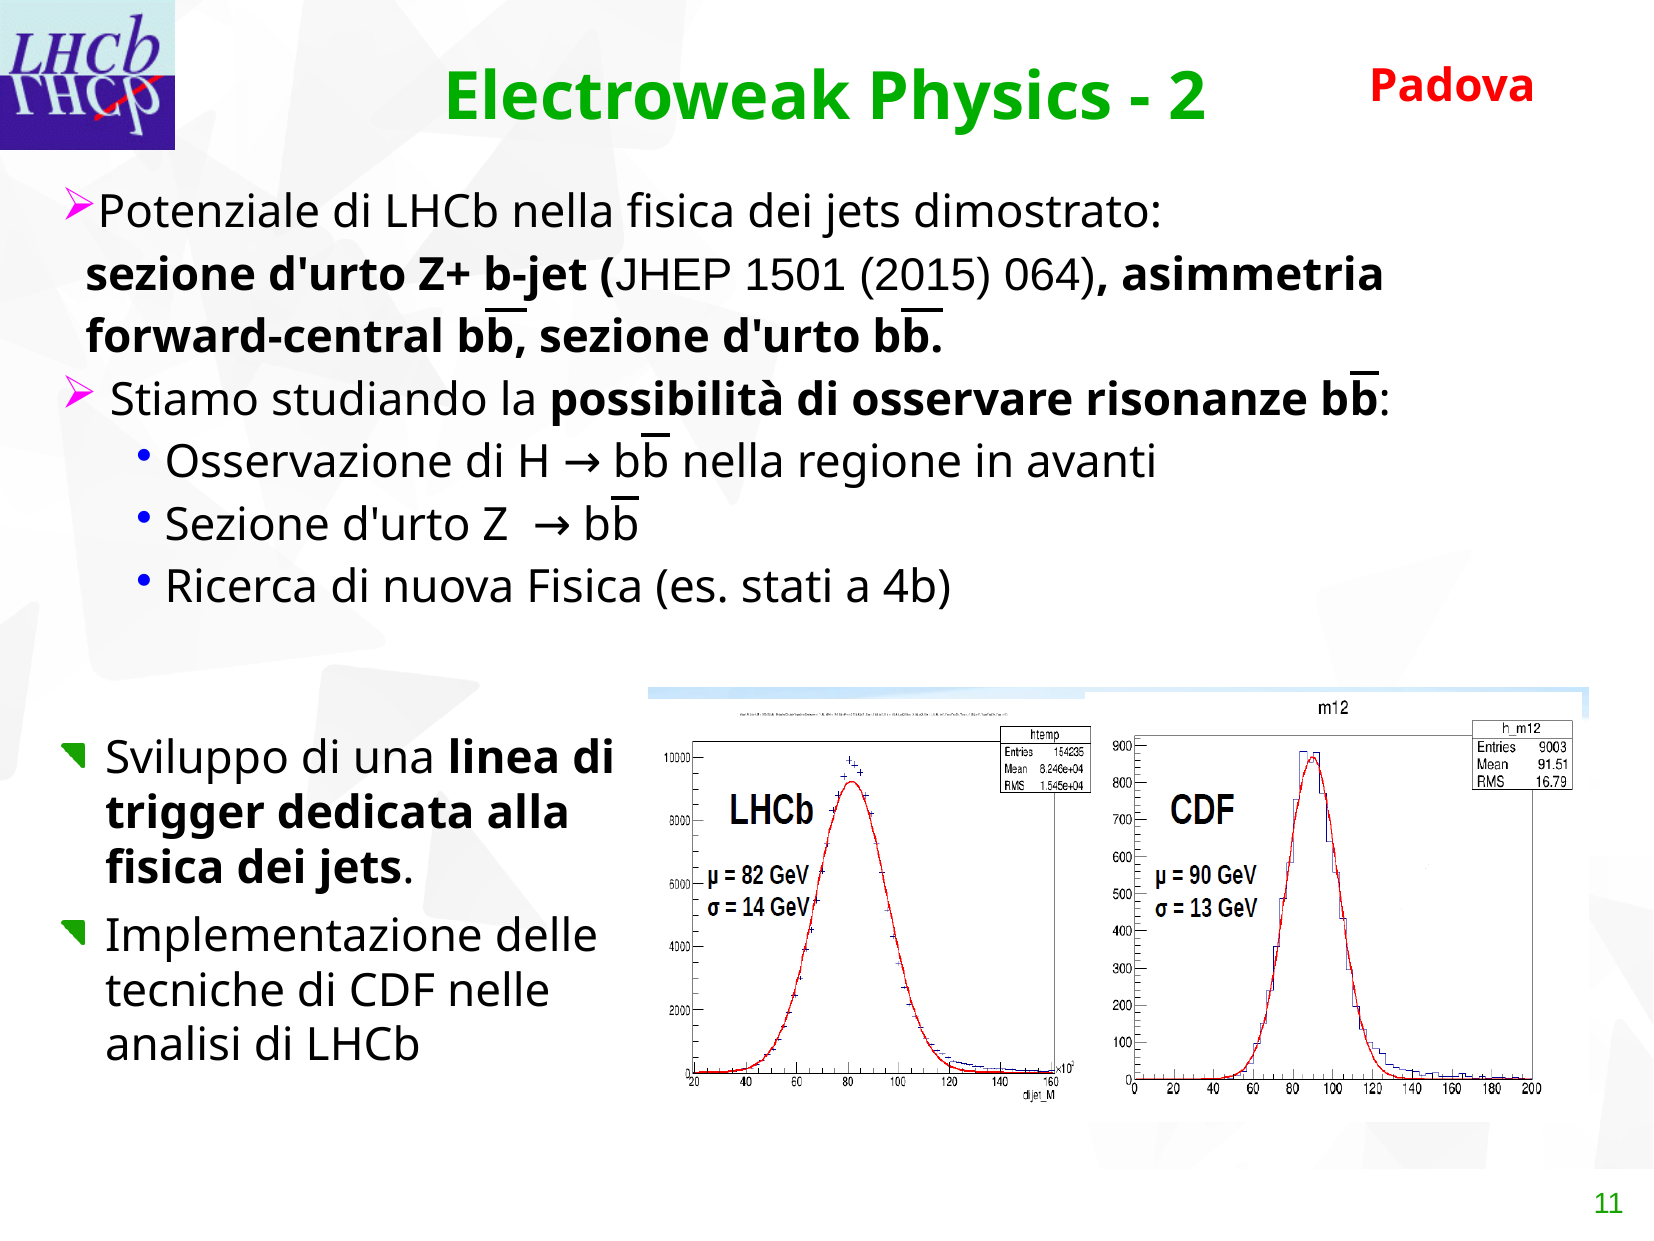

# Electroweak Physics - 2
Padova
Potenziale di LHCb nella fisica dei jets dimostrato:
 sezione d'urto Z+ b-jet (JHEP 1501 (2015) 064), asimmetria
 forward-central bb, sezione d'urto bb.
 Stiamo studiando la possibilità di osservare risonanze bb:
 Osservazione di H → bb nella regione in avanti
 Sezione d'urto Z → bb
 Ricerca di nuova Fisica (es. stati a 4b)
Sviluppo di una linea di trigger dedicata alla fisica dei jets.
Implementazione delle tecniche di CDF nelle analisi di LHCb
11